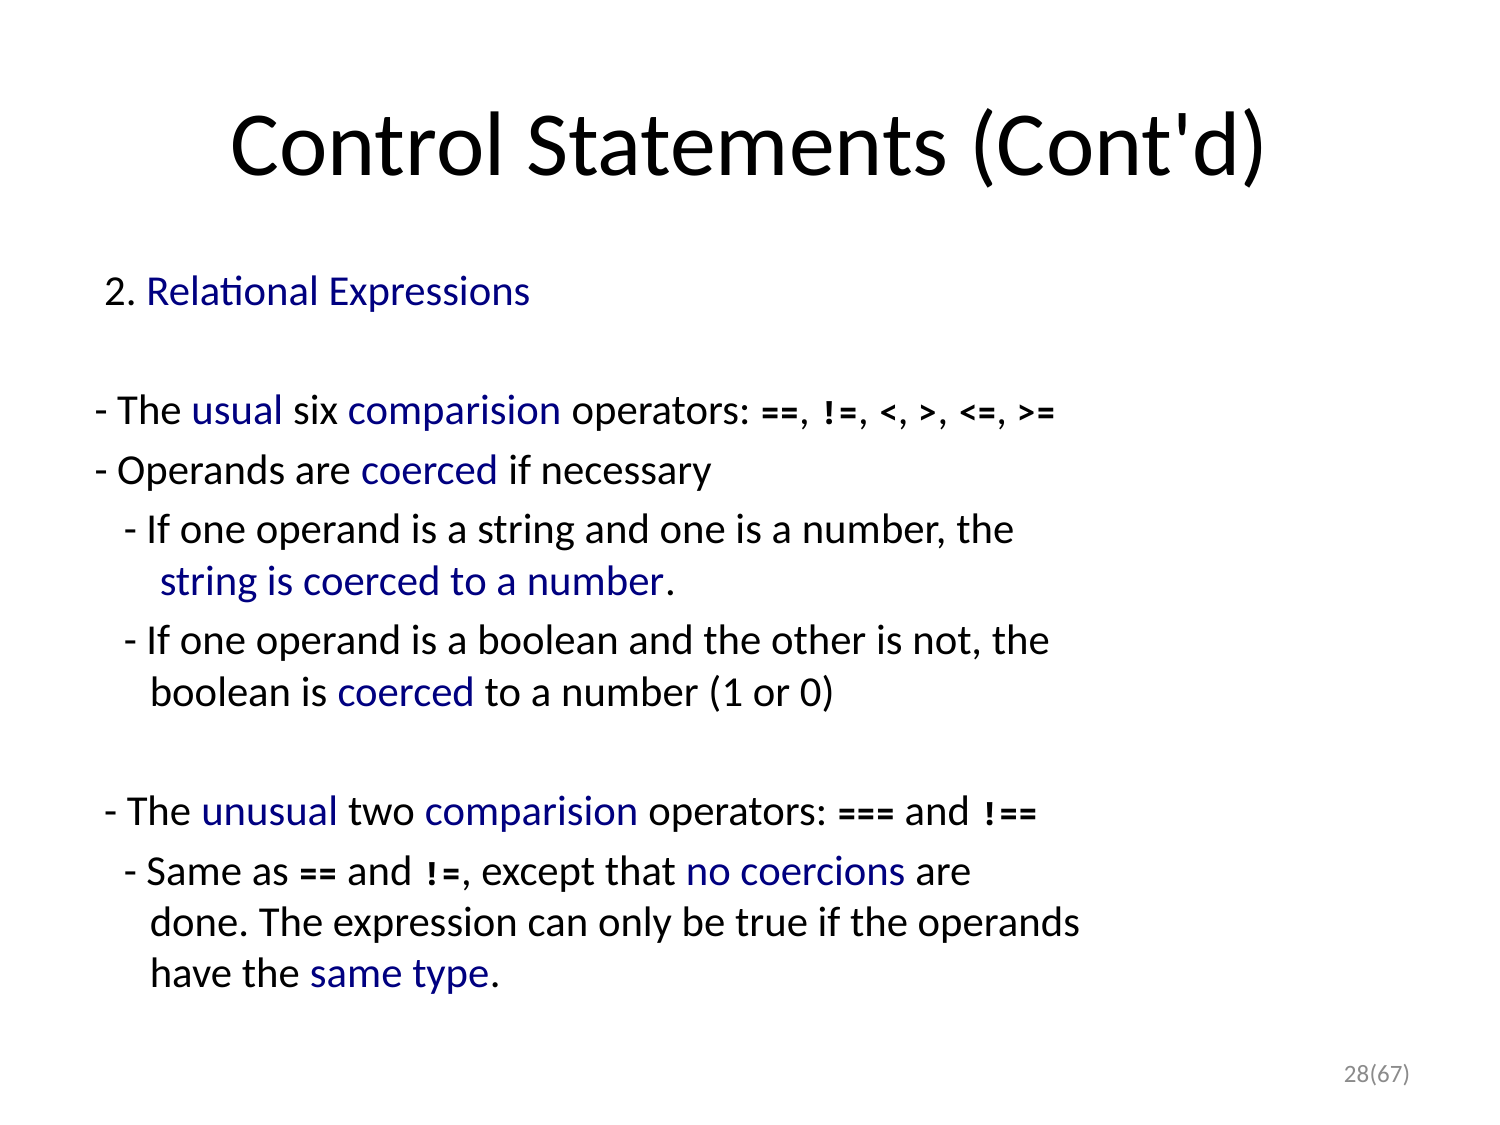

# Control Statements (Cont'd)
 2. Relational Expressions
 - The usual six comparision operators: ==, !=, <, >, <=, >=
 - Operands are coerced if necessary
 - If one operand is a string and one is a number, the
 string is coerced to a number.
 - If one operand is a boolean and the other is not, the
 boolean is coerced to a number (1 or 0)
 - The unusual two comparision operators: === and !==
 - Same as == and !=, except that no coercions are
 done. The expression can only be true if the operands
 have the same type.
28